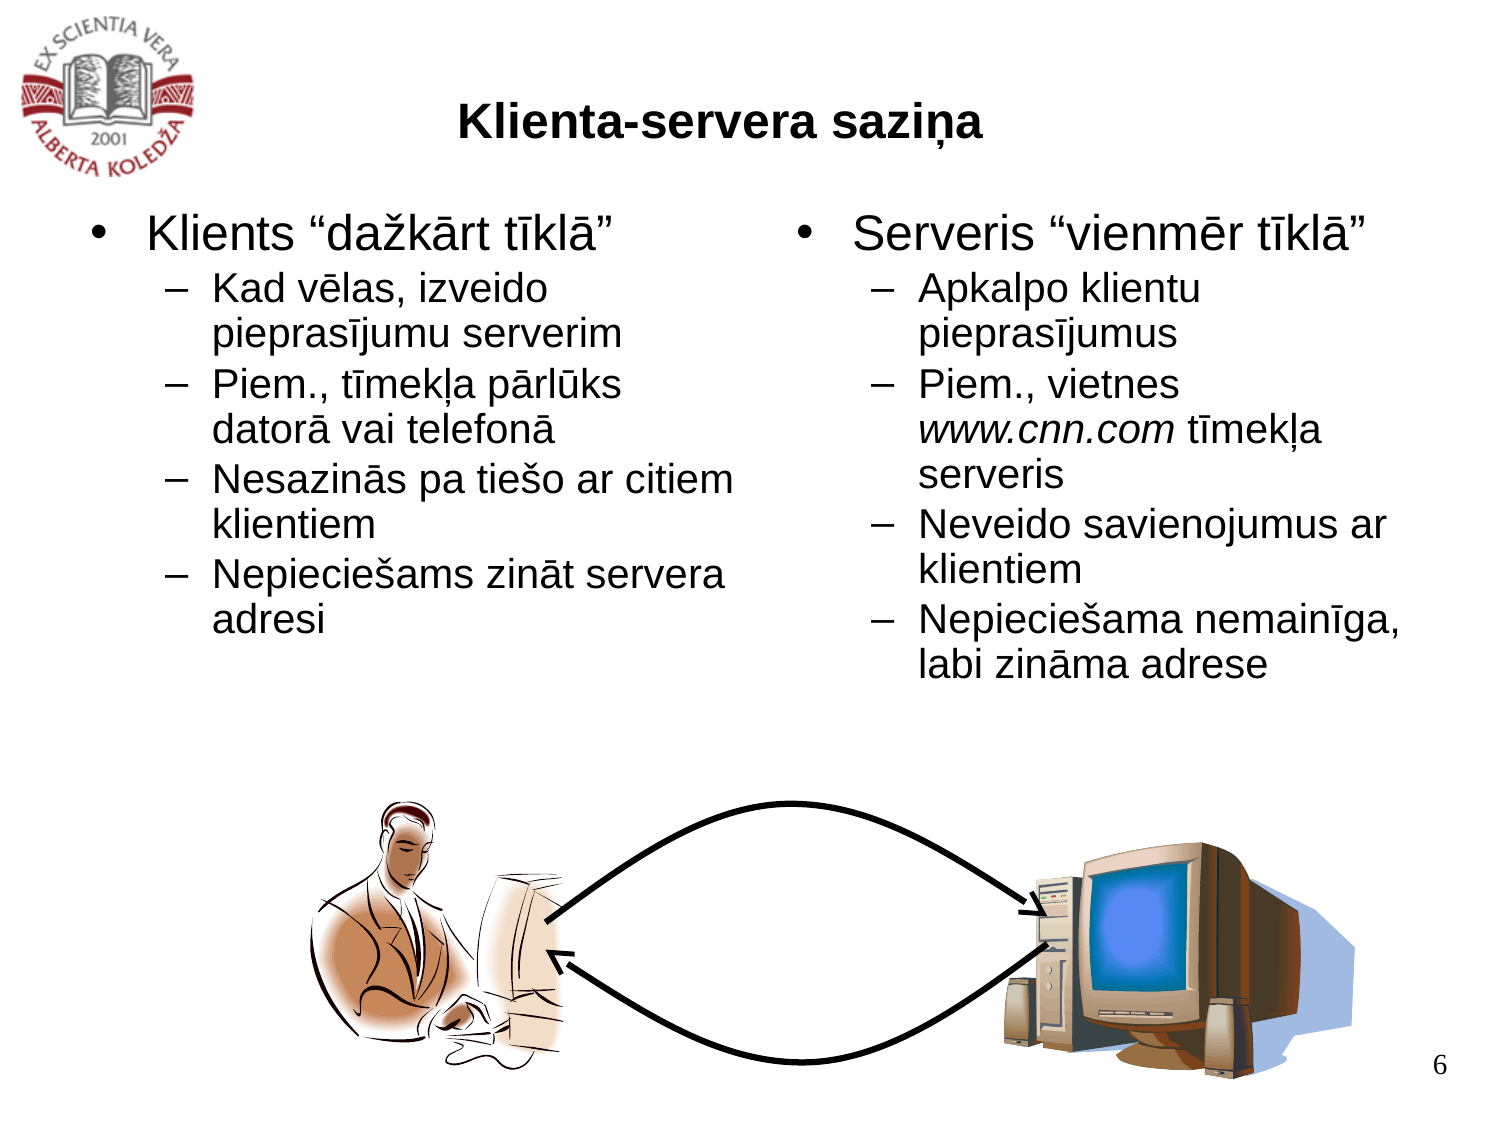

# Klienta-servera saziņa
Klients “dažkārt tīklā”
Kad vēlas, izveido pieprasījumu serverim
Piem., tīmekļa pārlūks datorā vai telefonā
Nesazinās pa tiešo ar citiem klientiem
Nepieciešams zināt servera adresi
Serveris “vienmēr tīklā”
Apkalpo klientu pieprasījumus
Piem., vietnes www.cnn.com tīmekļa serveris
Neveido savienojumus ar klientiem
Nepieciešama nemainīga, labi zināma adrese
5